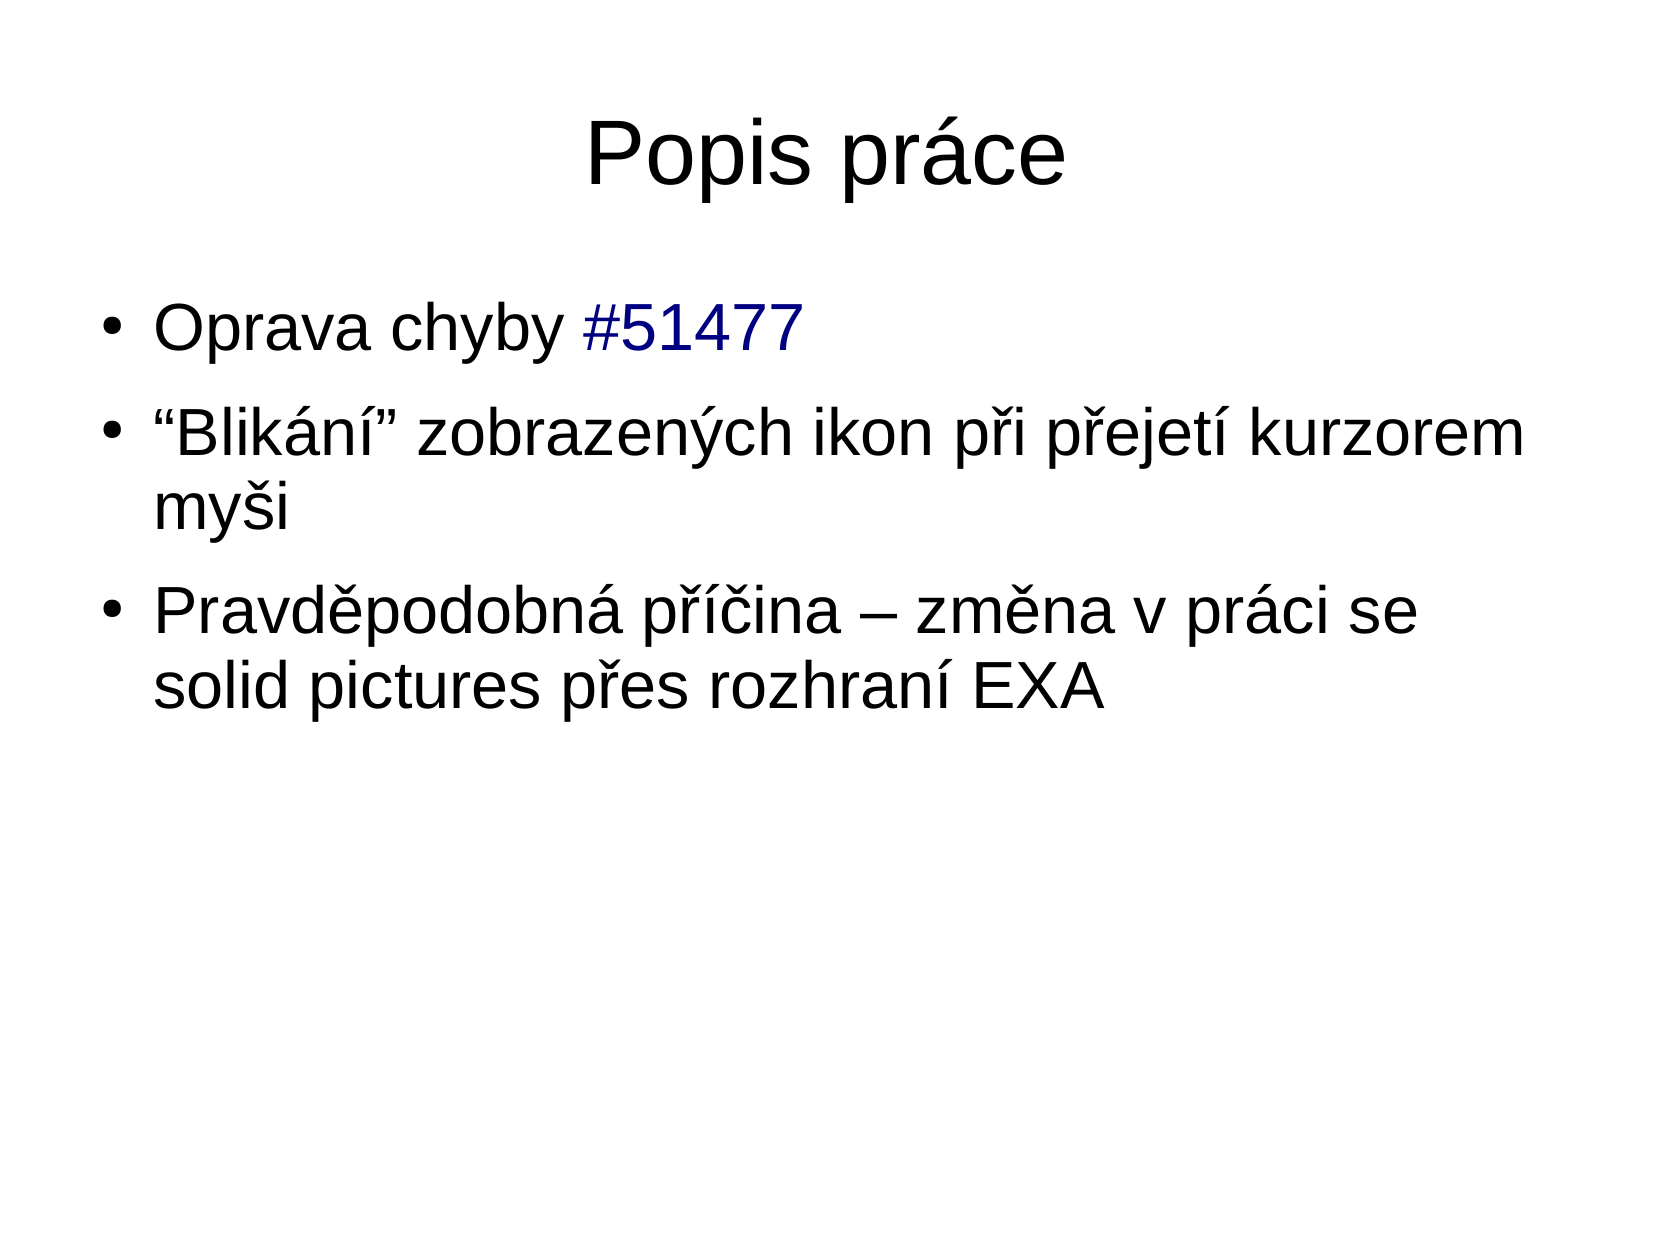

# Popis práce
Oprava chyby #51477
“Blikání” zobrazených ikon při přejetí kurzorem myši
Pravděpodobná příčina – změna v práci se solid pictures přes rozhraní EXA